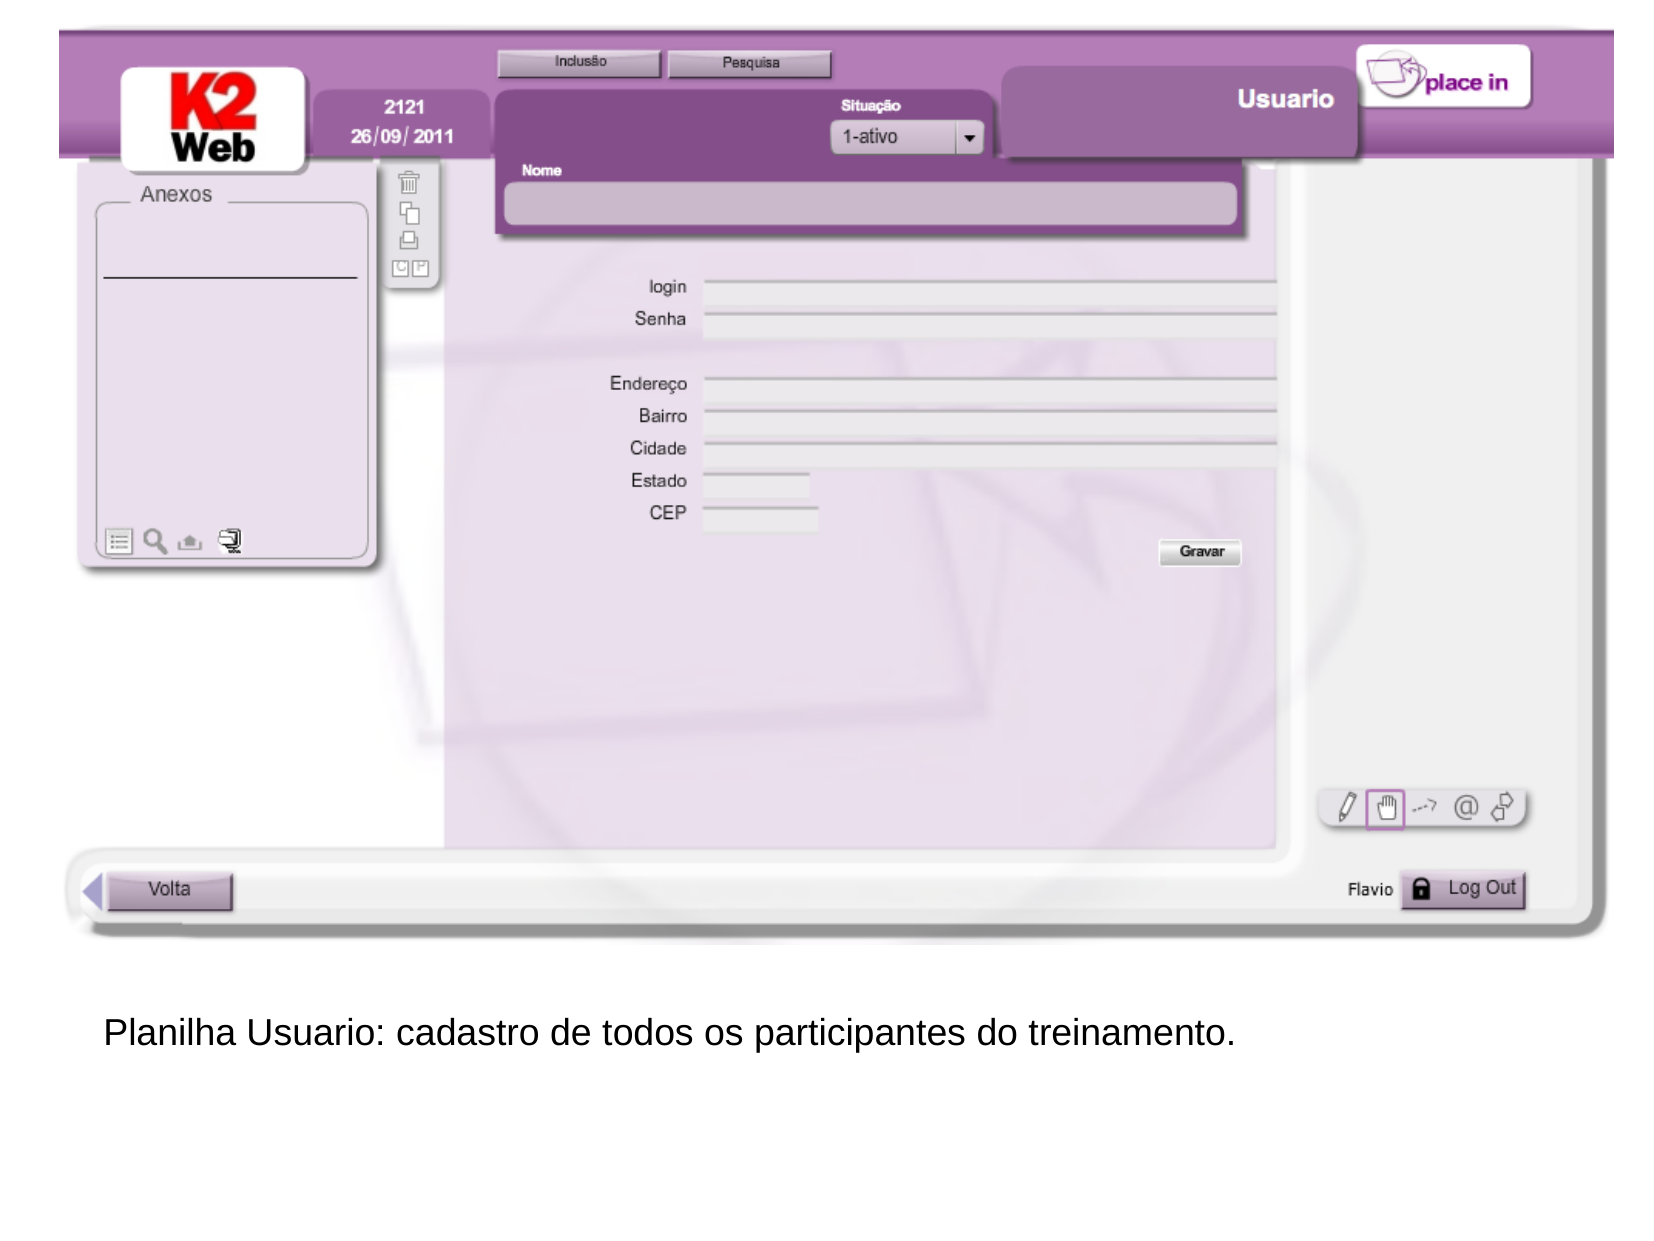

Planilha Usuario: cadastro de todos os participantes do treinamento.